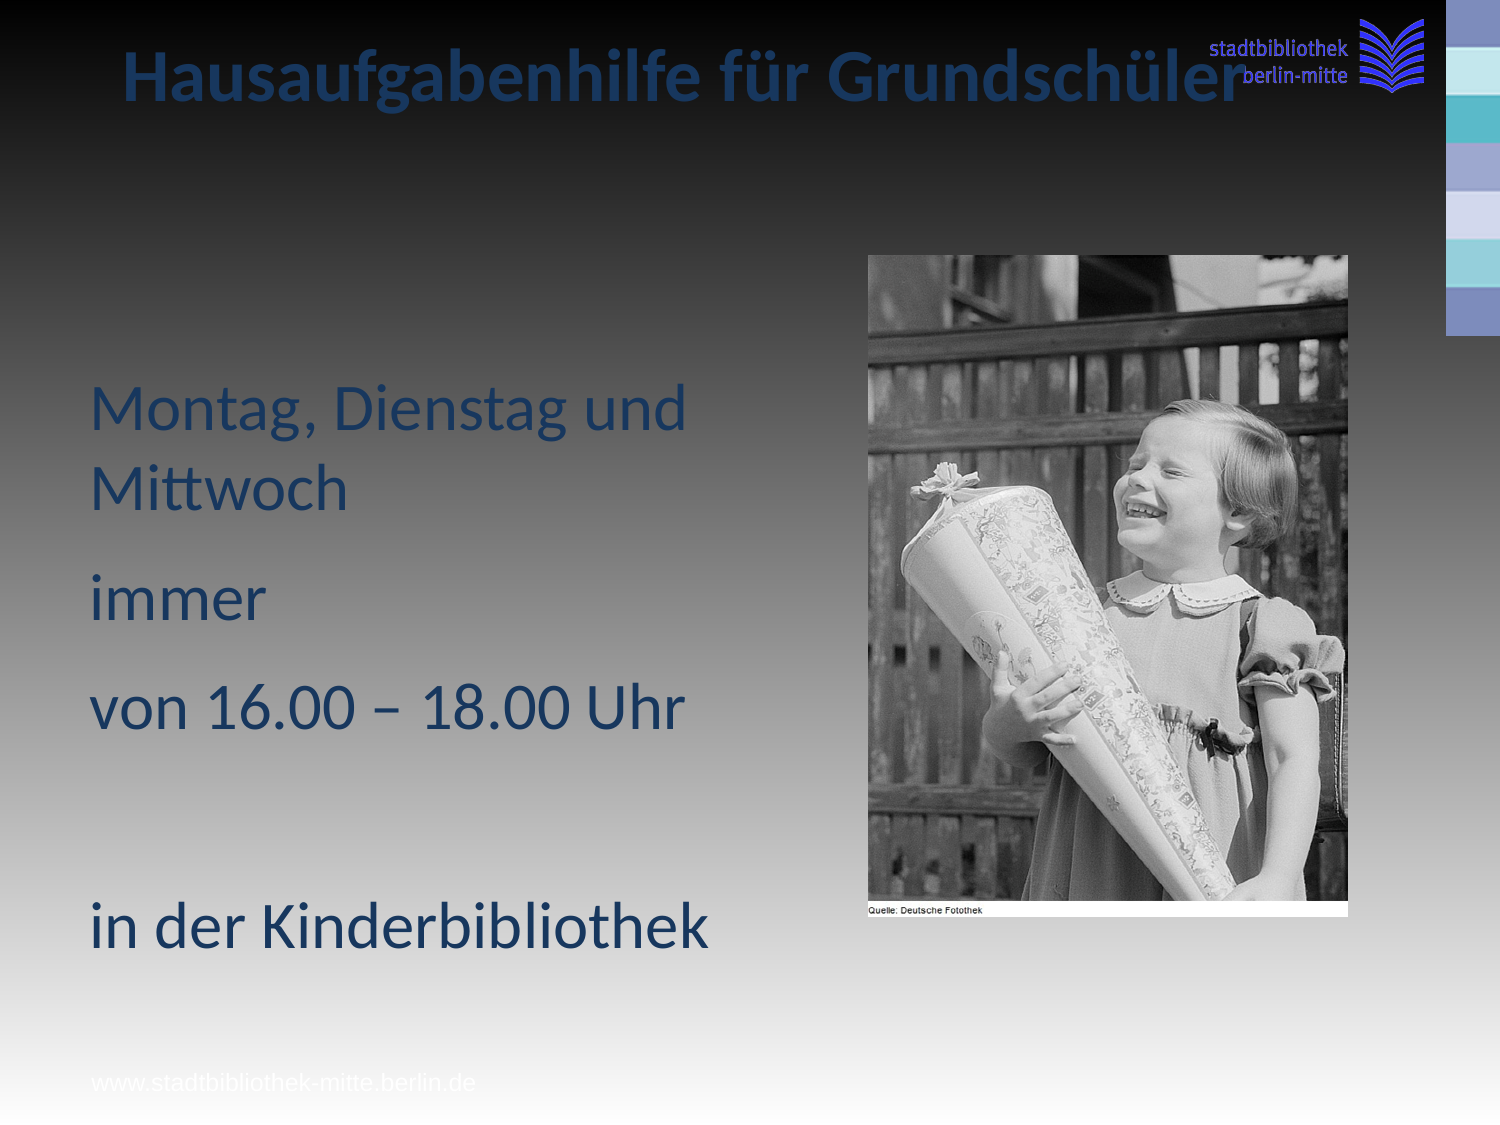

# Hausaufgabenhilfe für Grundschüler
Montag, Dienstag und Mittwoch
immer
von 16.00 – 18.00 Uhr
in der Kinderbibliothek